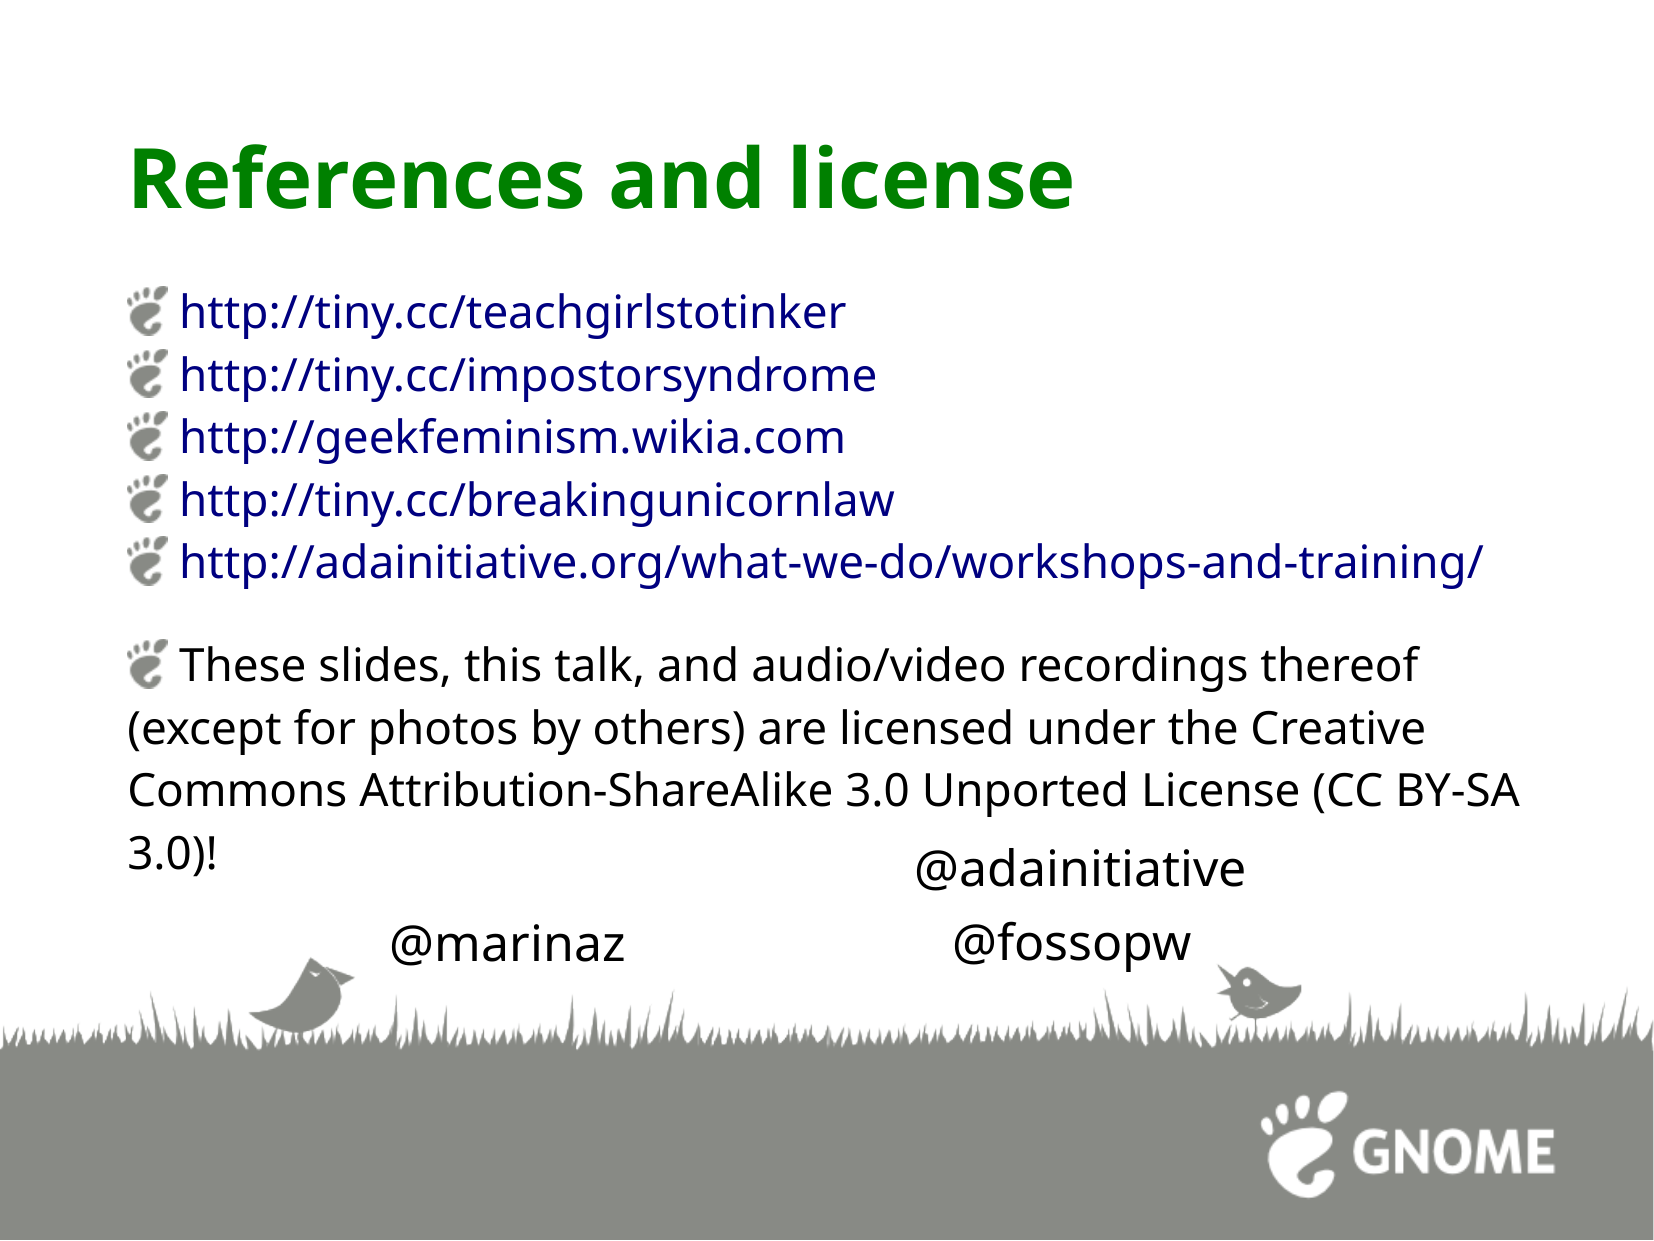

References and license
 http://tiny.cc/teachgirlstotinker
 http://tiny.cc/impostorsyndrome
 http://geekfeminism.wikia.com
 http://tiny.cc/breakingunicornlaw
 http://adainitiative.org/what-we-do/workshops-and-training/
 These slides, this talk, and audio/video recordings thereof (except for photos by others) are licensed under the Creative Commons Attribution-ShareAlike 3.0 Unported License (CC BY-SA 3.0)!
@adainitiative
@fossopw
@marinaz